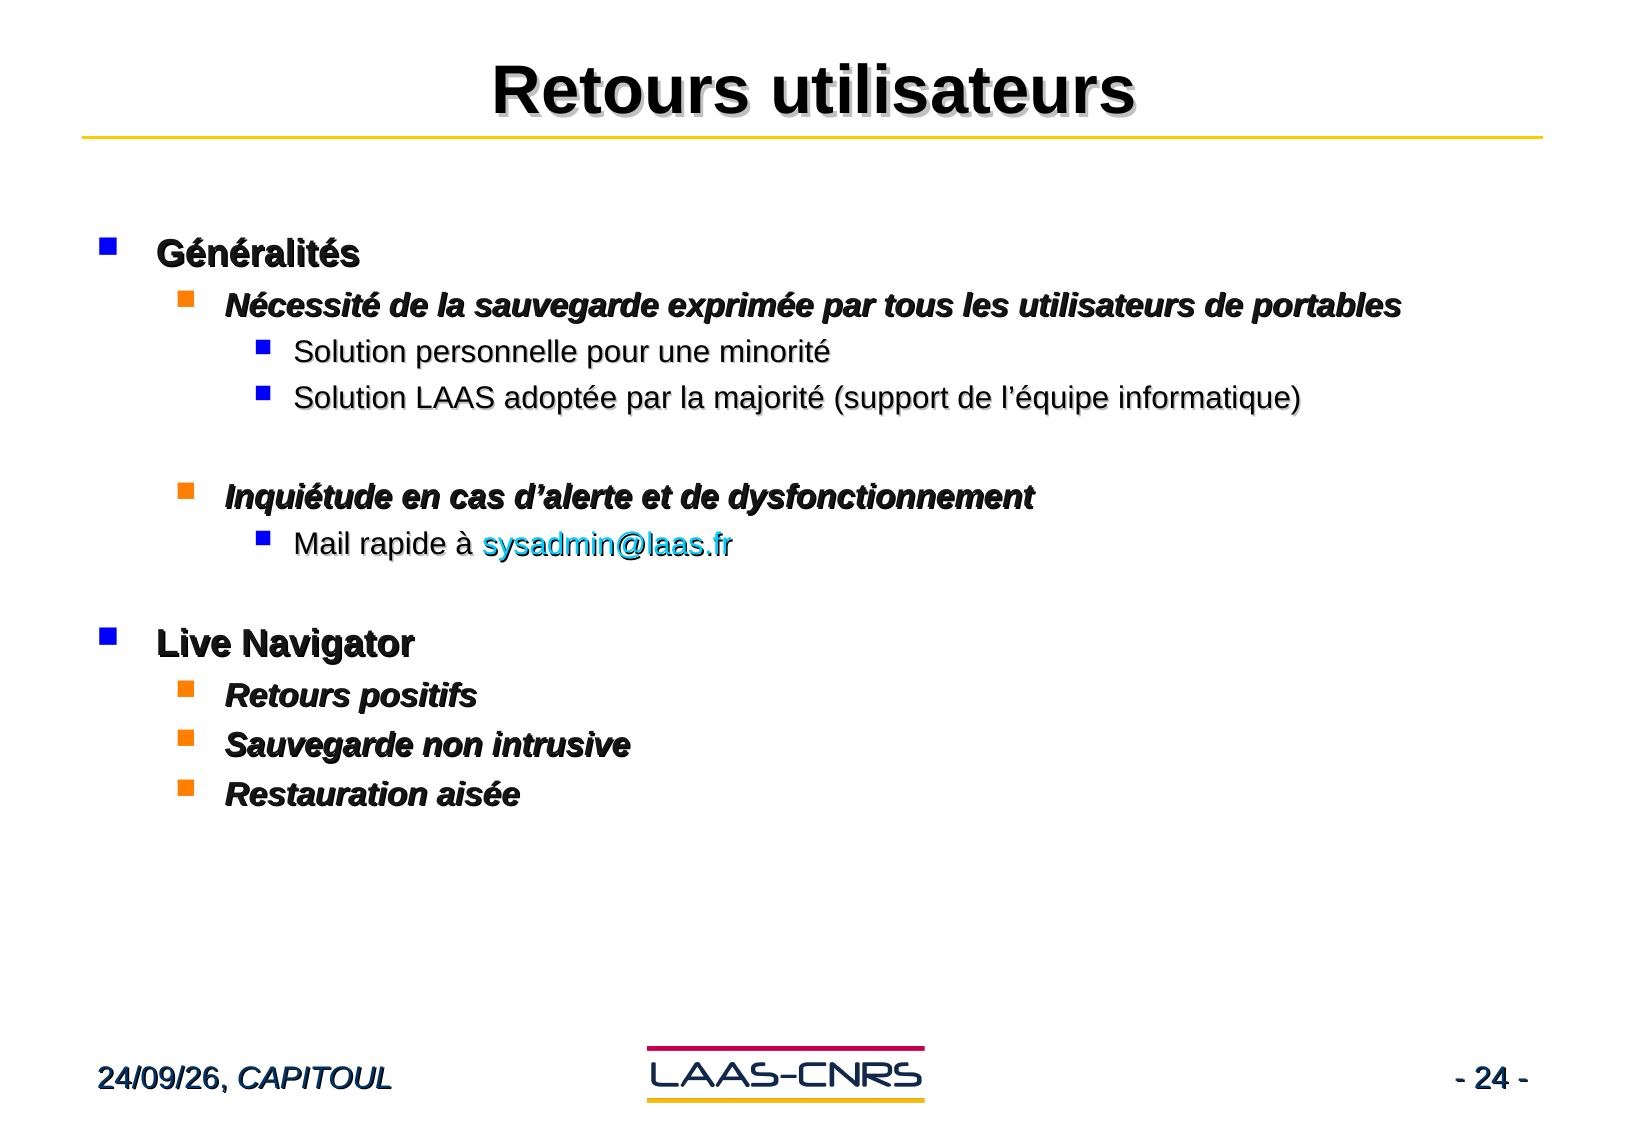

# Retours utilisateurs
Généralités
Nécessité de la sauvegarde exprimée par tous les utilisateurs de portables
Solution personnelle pour une minorité
Solution LAAS adoptée par la majorité (support de l’équipe informatique)
Inquiétude en cas d’alerte et de dysfonctionnement
Mail rapide à sysadmin@laas.fr
Live Navigator
Retours positifs
Sauvegarde non intrusive
Restauration aisée
 , CAPITOUL